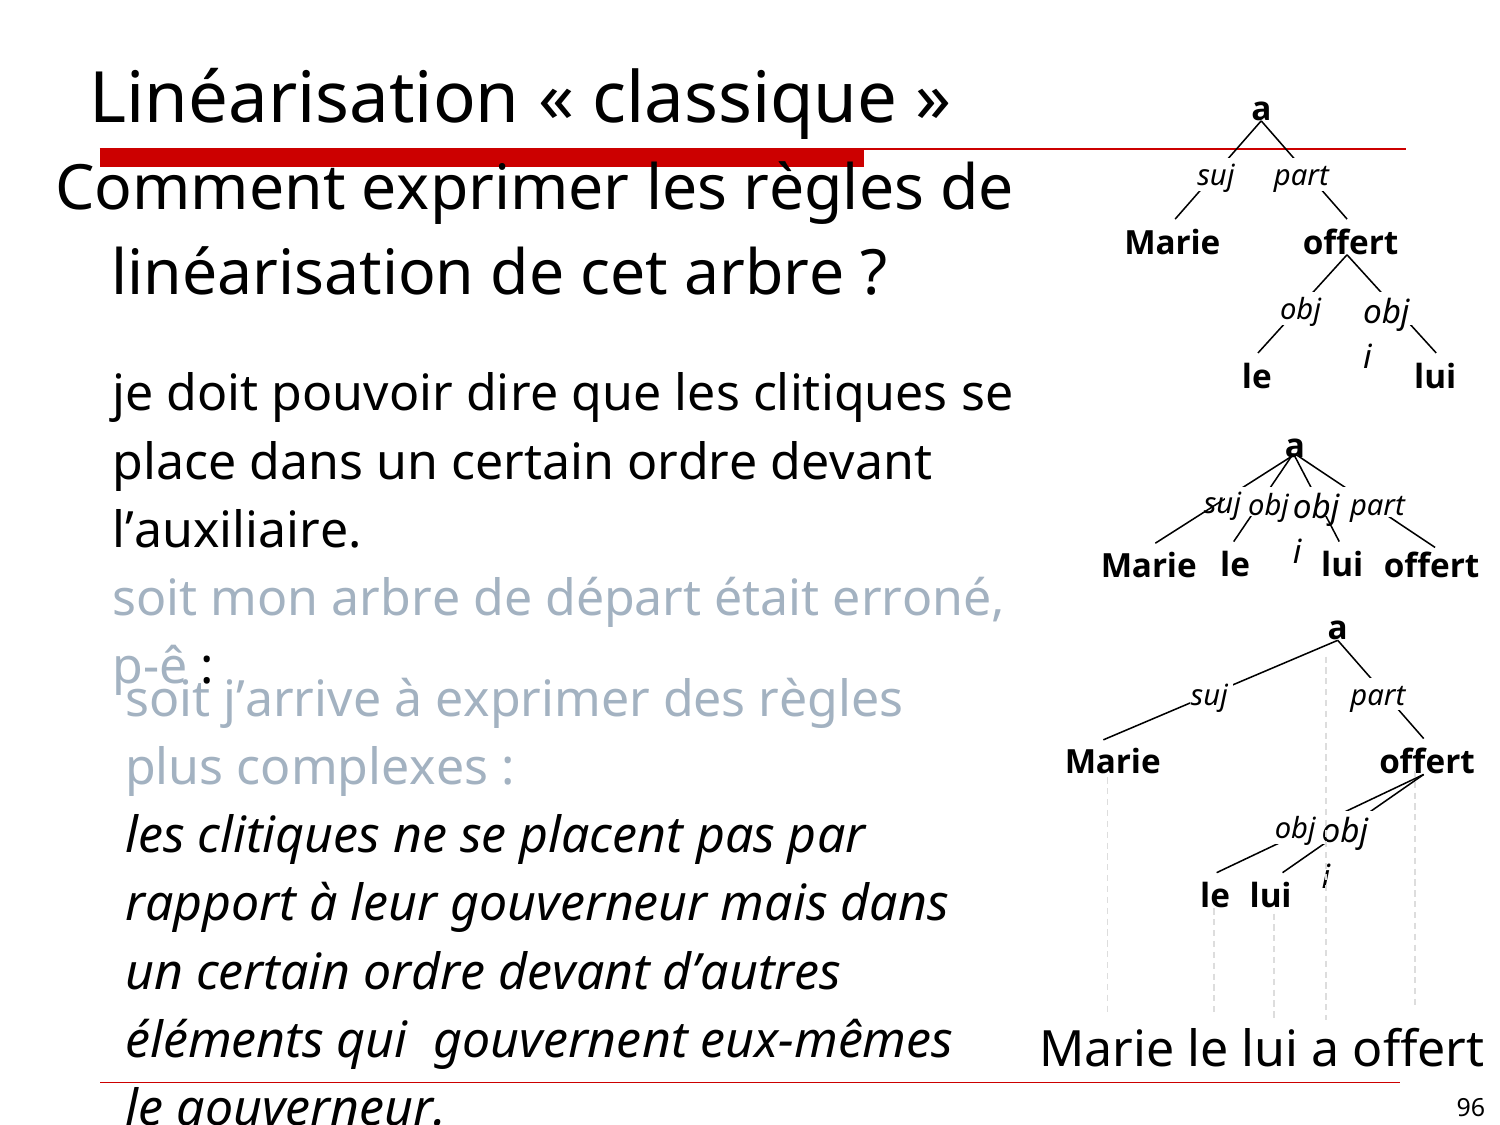

Linéarisation « classique »
a
suj
part
Marie
offert
obj
obji
le
lui
# Comment exprimer les règles de linéarisation de cet arbre ?
je doit pouvoir dire que les clitiques se place dans un certain ordre devant l’auxiliaire.
soit mon arbre de départ était erroné, p-ê :
a
suj
obji
part
obj
le
lui
Marie
offert
a
suj
part
Marie
offert
obj
obji
le
lui
Marie le lui a offert
soit j’arrive à exprimer des règles plus complexes :
les clitiques ne se placent pas par rapport à leur gouverneur mais dans un certain ordre devant d’autres éléments qui gouvernent eux-mêmes le gouverneur.
96